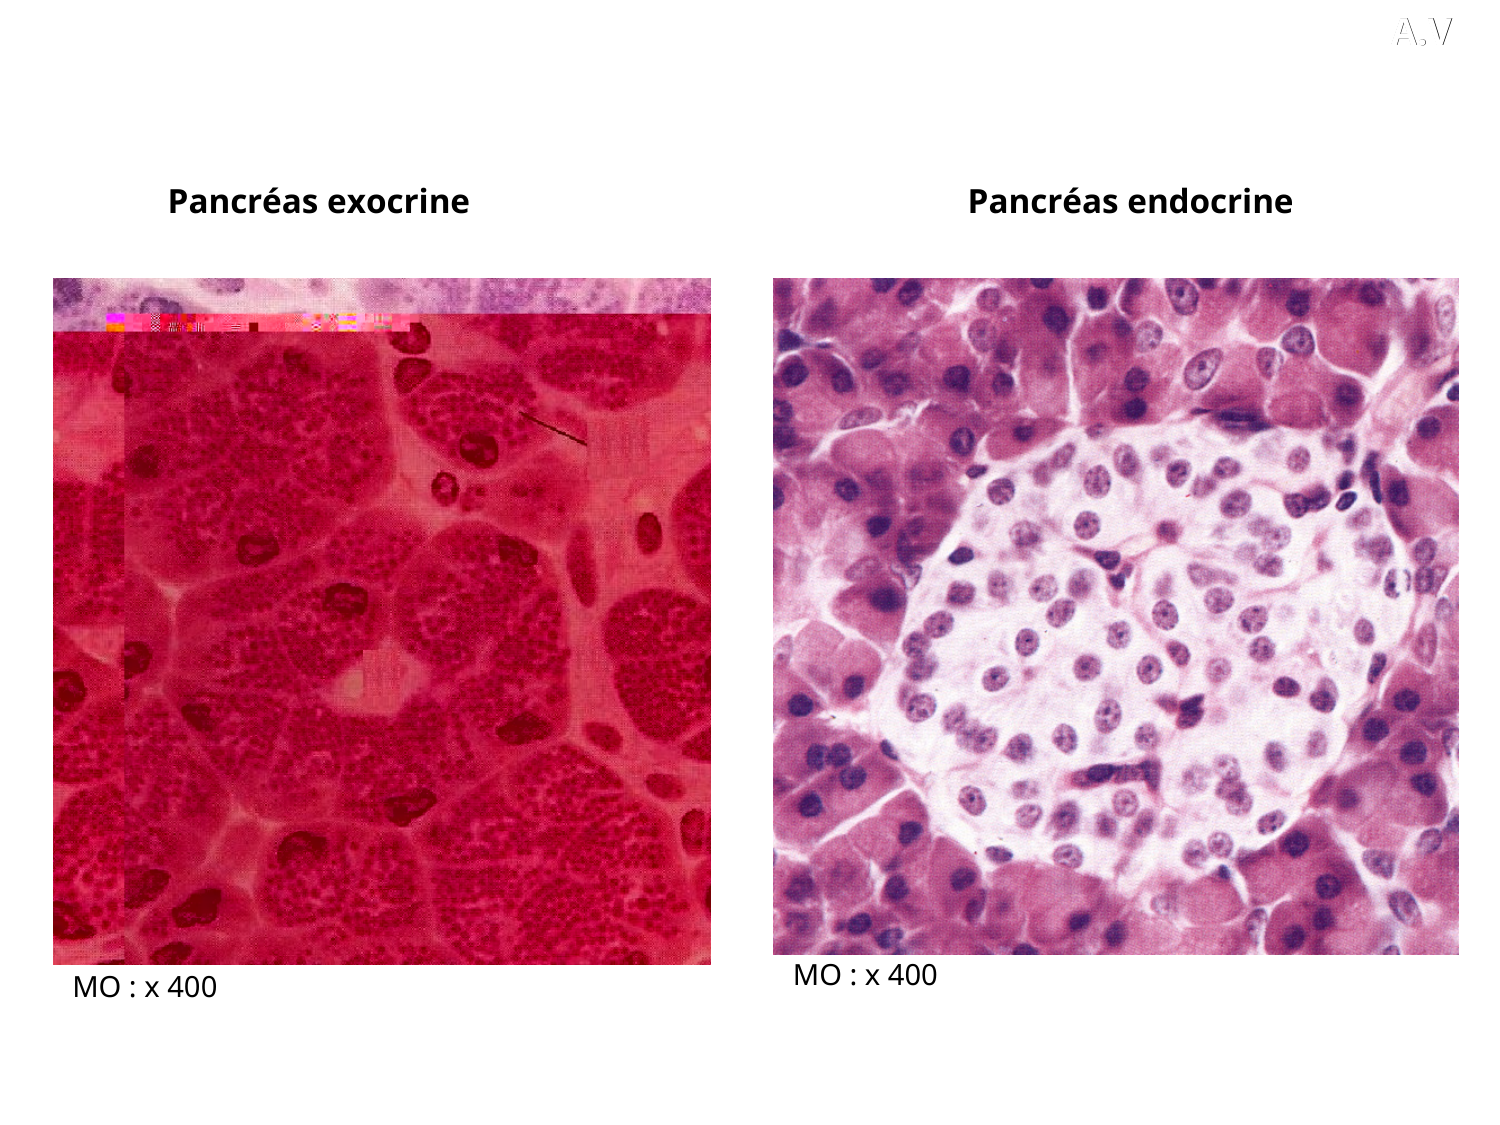

A.V
Pancréas exocrine
Pancréas endocrine
MO : x 400
MO : x 400